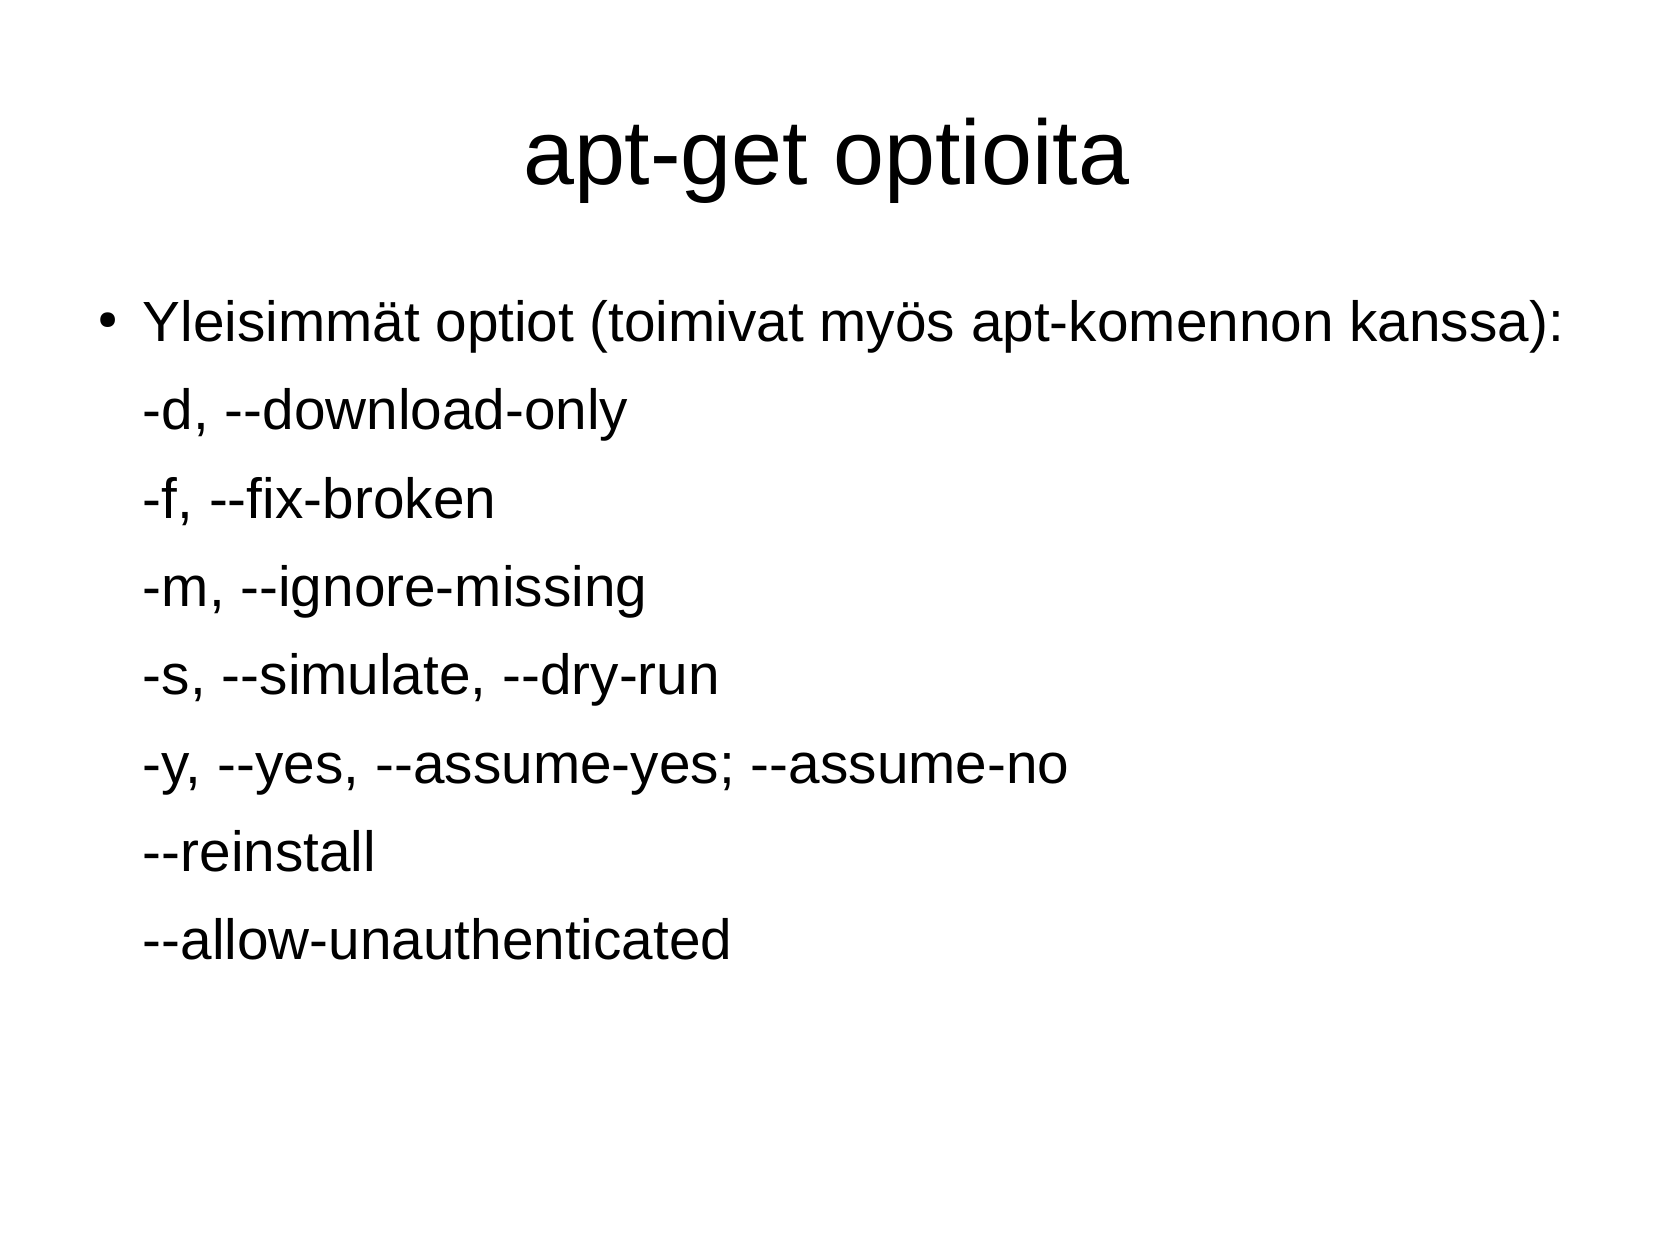

# apt-get optioita
Yleisimmät optiot (toimivat myös apt-komennon kanssa):
-d, --download-only
-f, --fix-broken
-m, --ignore-missing
-s, --simulate, --dry-run
-y, --yes, --assume-yes; --assume-no
--reinstall
--allow-unauthenticated